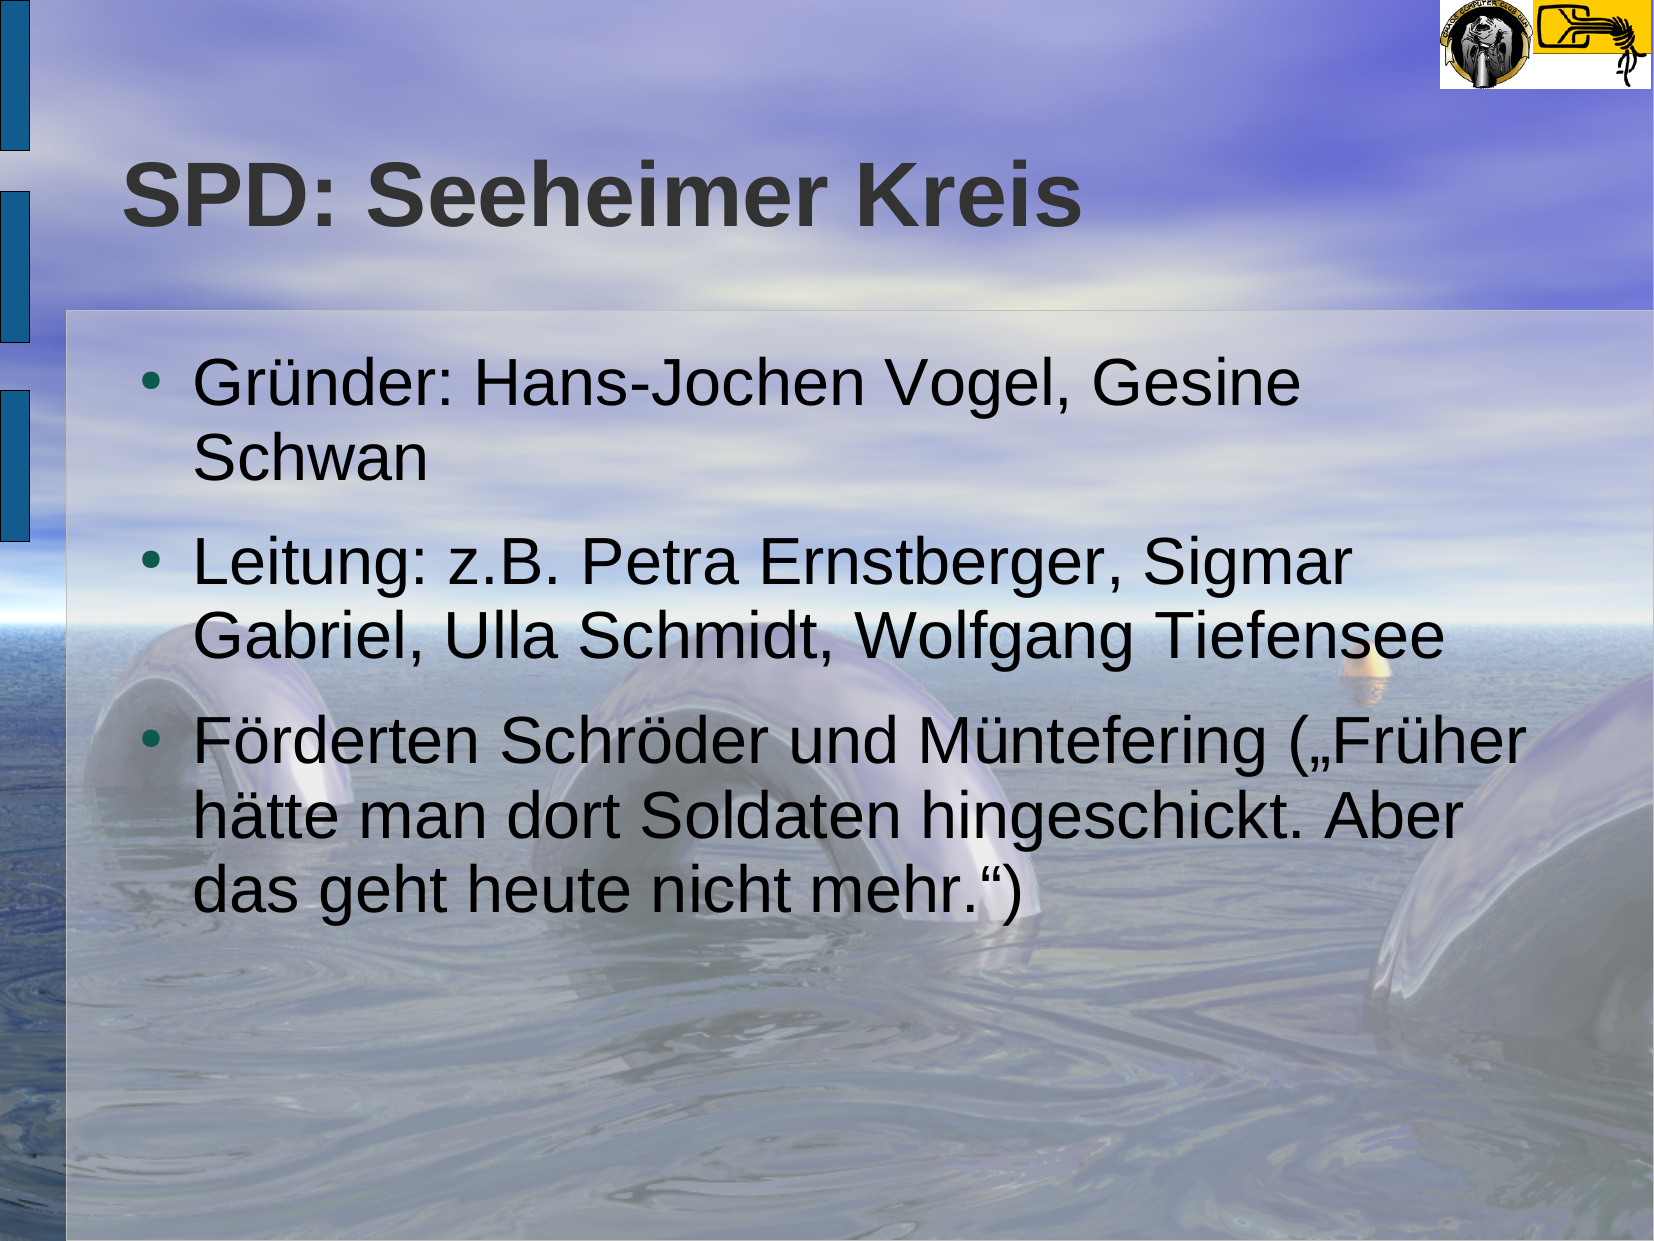

# SPD: Seeheimer Kreis
Gründer: Hans-Jochen Vogel, Gesine Schwan
Leitung: z.B. Petra Ernstberger, Sigmar Gabriel, Ulla Schmidt, Wolfgang Tiefensee
Förderten Schröder und Müntefering („Früher hätte man dort Soldaten hingeschickt. Aber das geht heute nicht mehr.“)